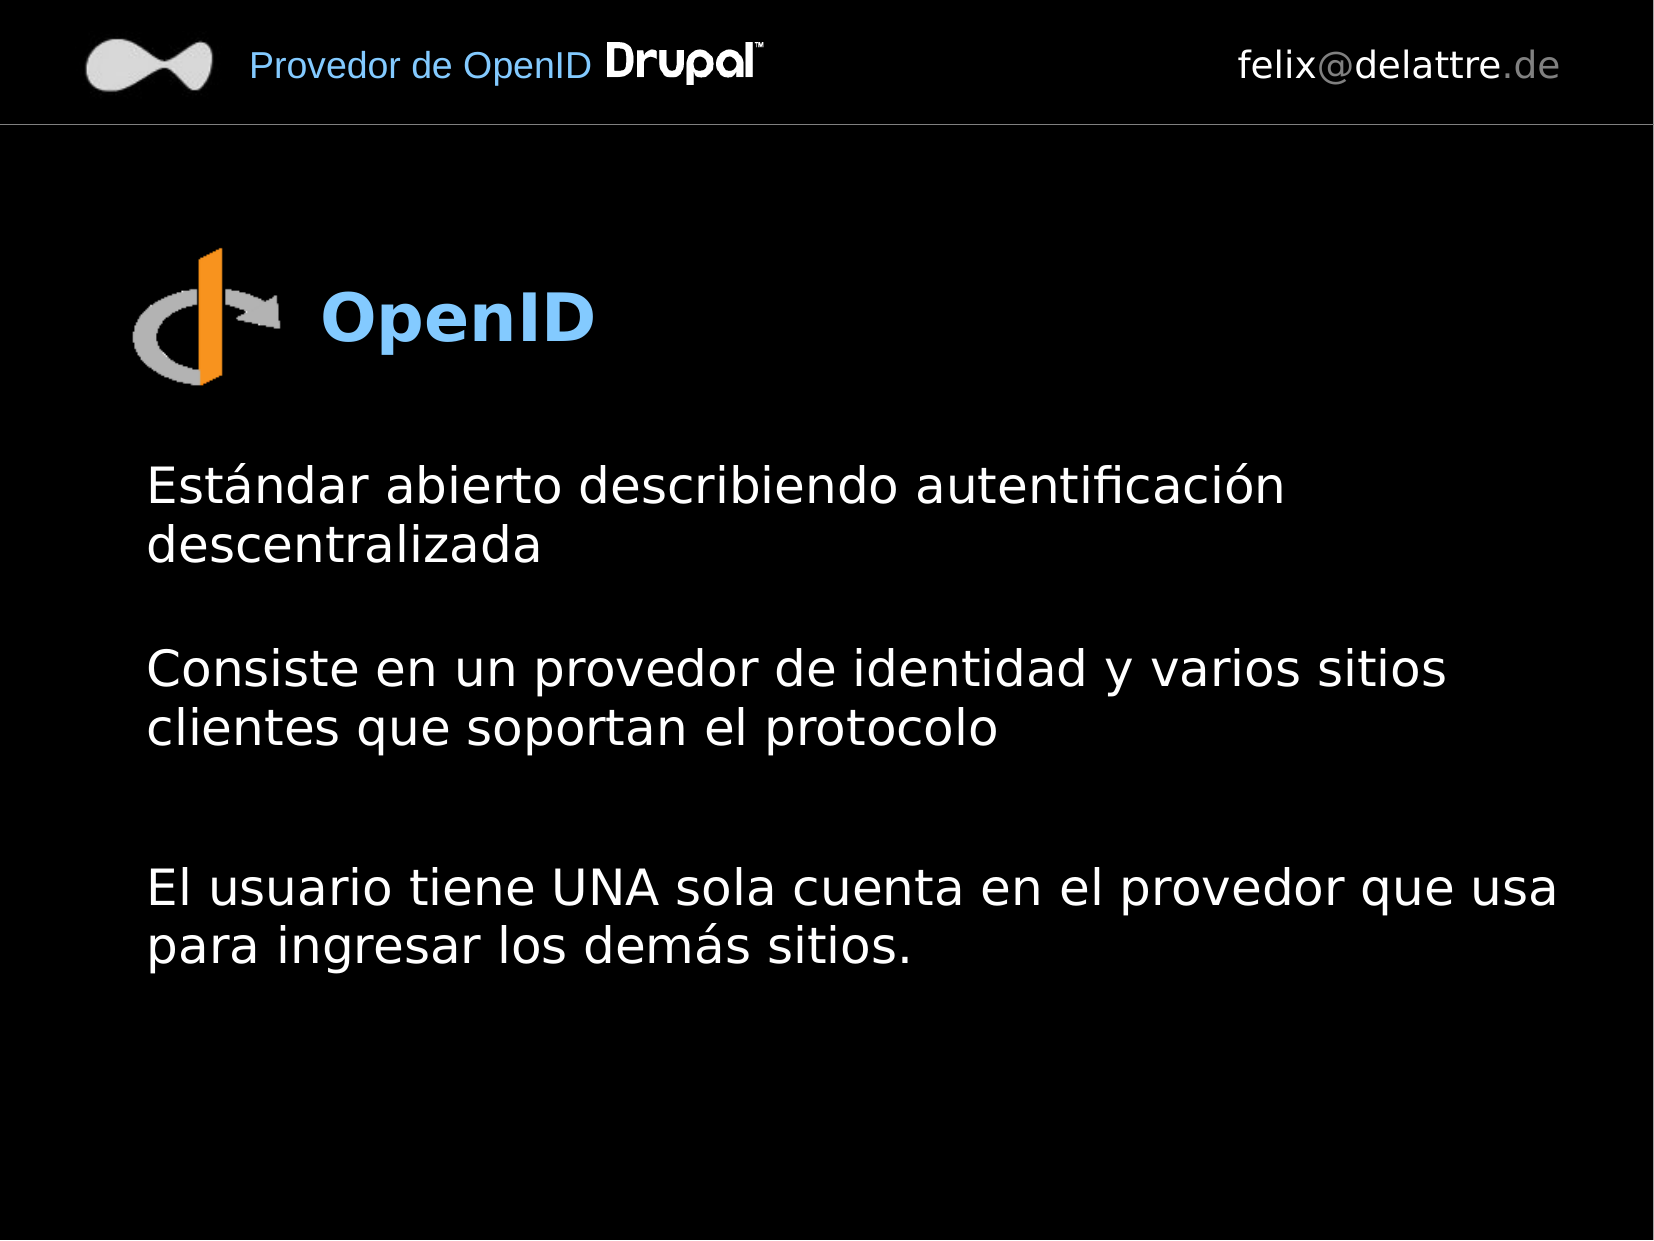

OpenID
Estándar abierto describiendo autentificación descentralizada
Consiste en un provedor de identidad y varios sitios clientes que soportan el protocolo
El usuario tiene UNA sola cuenta en el provedor que usa para ingresar los demás sitios.